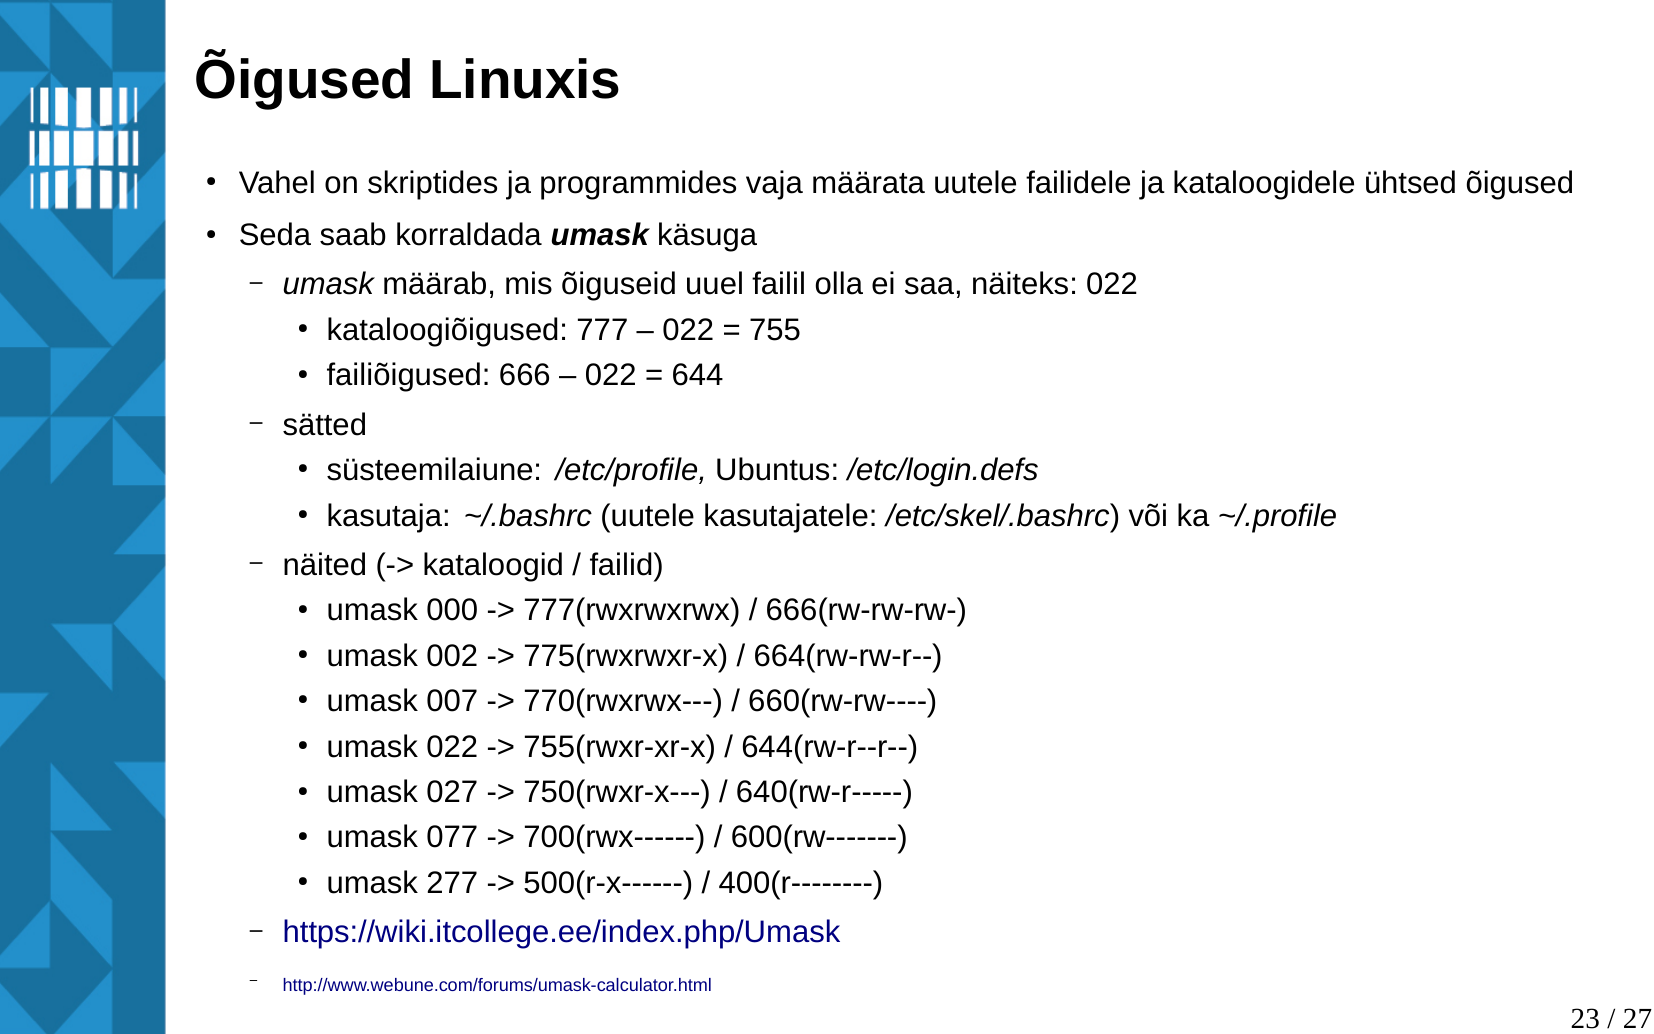

# Õigused Linuxis
Vahel on skriptides ja programmides vaja määrata uutele failidele ja kataloogidele ühtsed õigused
Seda saab korraldada umask käsuga
umask määrab, mis õiguseid uuel failil olla ei saa, näiteks: 022
kataloogiõigused: 777 – 022 = 755
failiõigused: 666 – 022 = 644
sätted
süsteemilaiune:	/etc/profile, Ubuntus: /etc/login.defs
kasutaja:	~/.bashrc (uutele kasutajatele: /etc/skel/.bashrc) või ka ~/.profile
näited (-> kataloogid / failid)
umask 000 -> 777(rwxrwxrwx) / 666(rw-rw-rw-)
umask 002 -> 775(rwxrwxr-x) / 664(rw-rw-r--)
umask 007 -> 770(rwxrwx---) / 660(rw-rw----)
umask 022 -> 755(rwxr-xr-x) / 644(rw-r--r--)
umask 027 -> 750(rwxr-x---) / 640(rw-r-----)
umask 077 -> 700(rwx------) / 600(rw-------)
umask 277 -> 500(r-x------) / 400(r--------)
https://wiki.itcollege.ee/index.php/Umask
http://www.webune.com/forums/umask-calculator.html
23